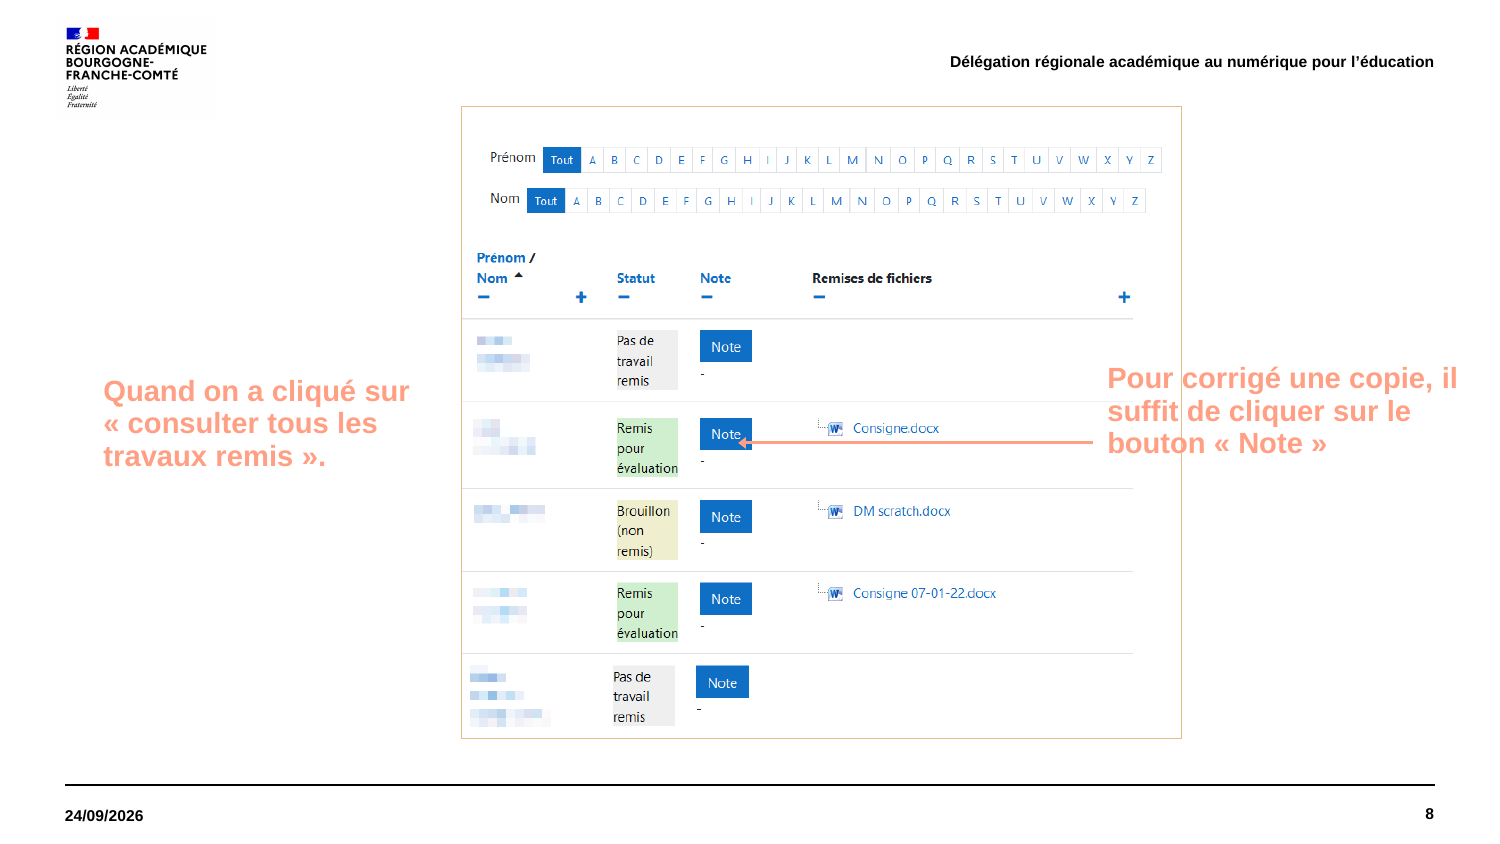

Délégation régionale académique au numérique pour l’éducation
Pour corrigé une copie, il suffit de cliquer sur le bouton « Note »
Quand on a cliqué sur « consulter tous les travaux remis ».